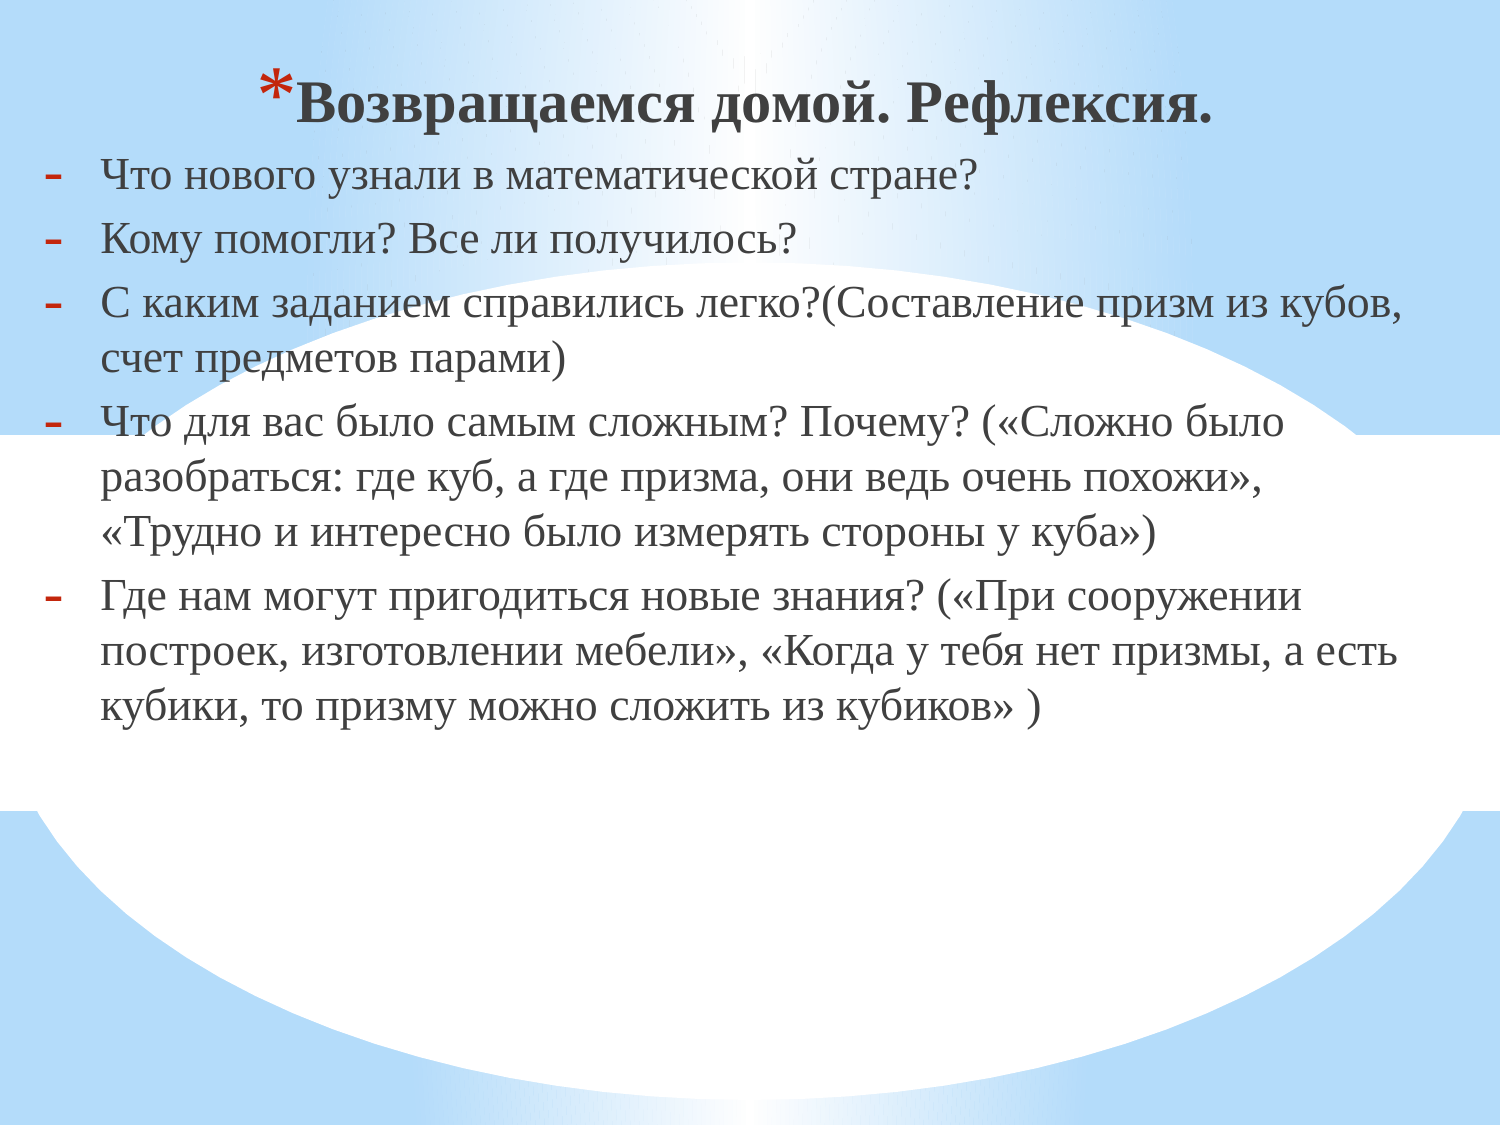

Возвращаемся домой. Рефлексия.
Что нового узнали в математической стране?
Кому помогли? Все ли получилось?
С каким заданием справились легко?(Составление призм из кубов, счет предметов парами)
Что для вас было самым сложным? Почему? («Сложно было разобраться: где куб, а где призма, они ведь очень похожи», «Трудно и интересно было измерять стороны у куба»)
Где нам могут пригодиться новые знания? («При сооружении построек, изготовлении мебели», «Когда у тебя нет призмы, а есть кубики, то призму можно сложить из кубиков» )
#